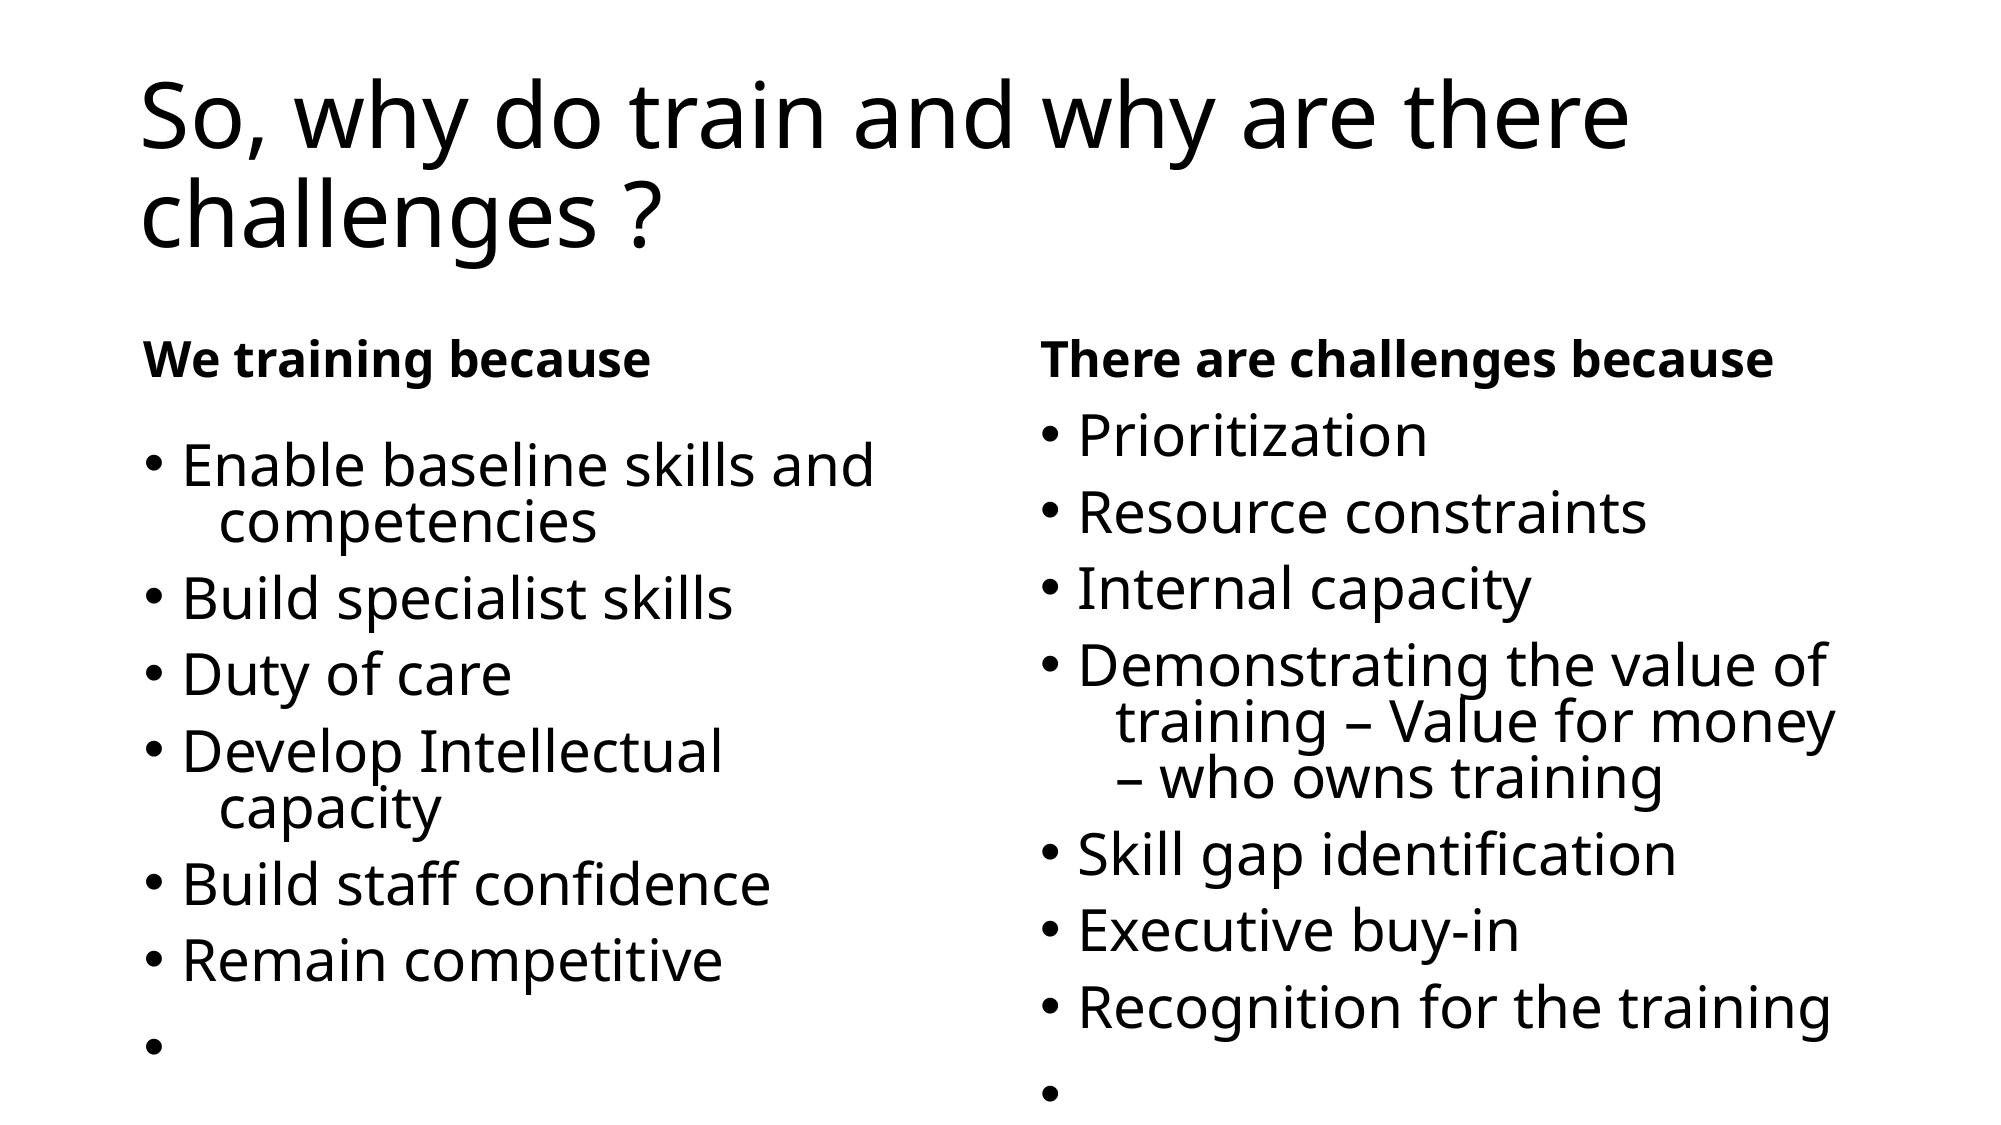

# So, why do train and why are there challenges ?
We training because
There are challenges because
Prioritization
Resource constraints
Internal capacity
Demonstrating the value of training – Value for money – who owns training
Skill gap identification
Executive buy-in
Recognition for the training
Enable baseline skills and competencies
Build specialist skills
Duty of care
Develop Intellectual capacity
Build staff confidence
Remain competitive